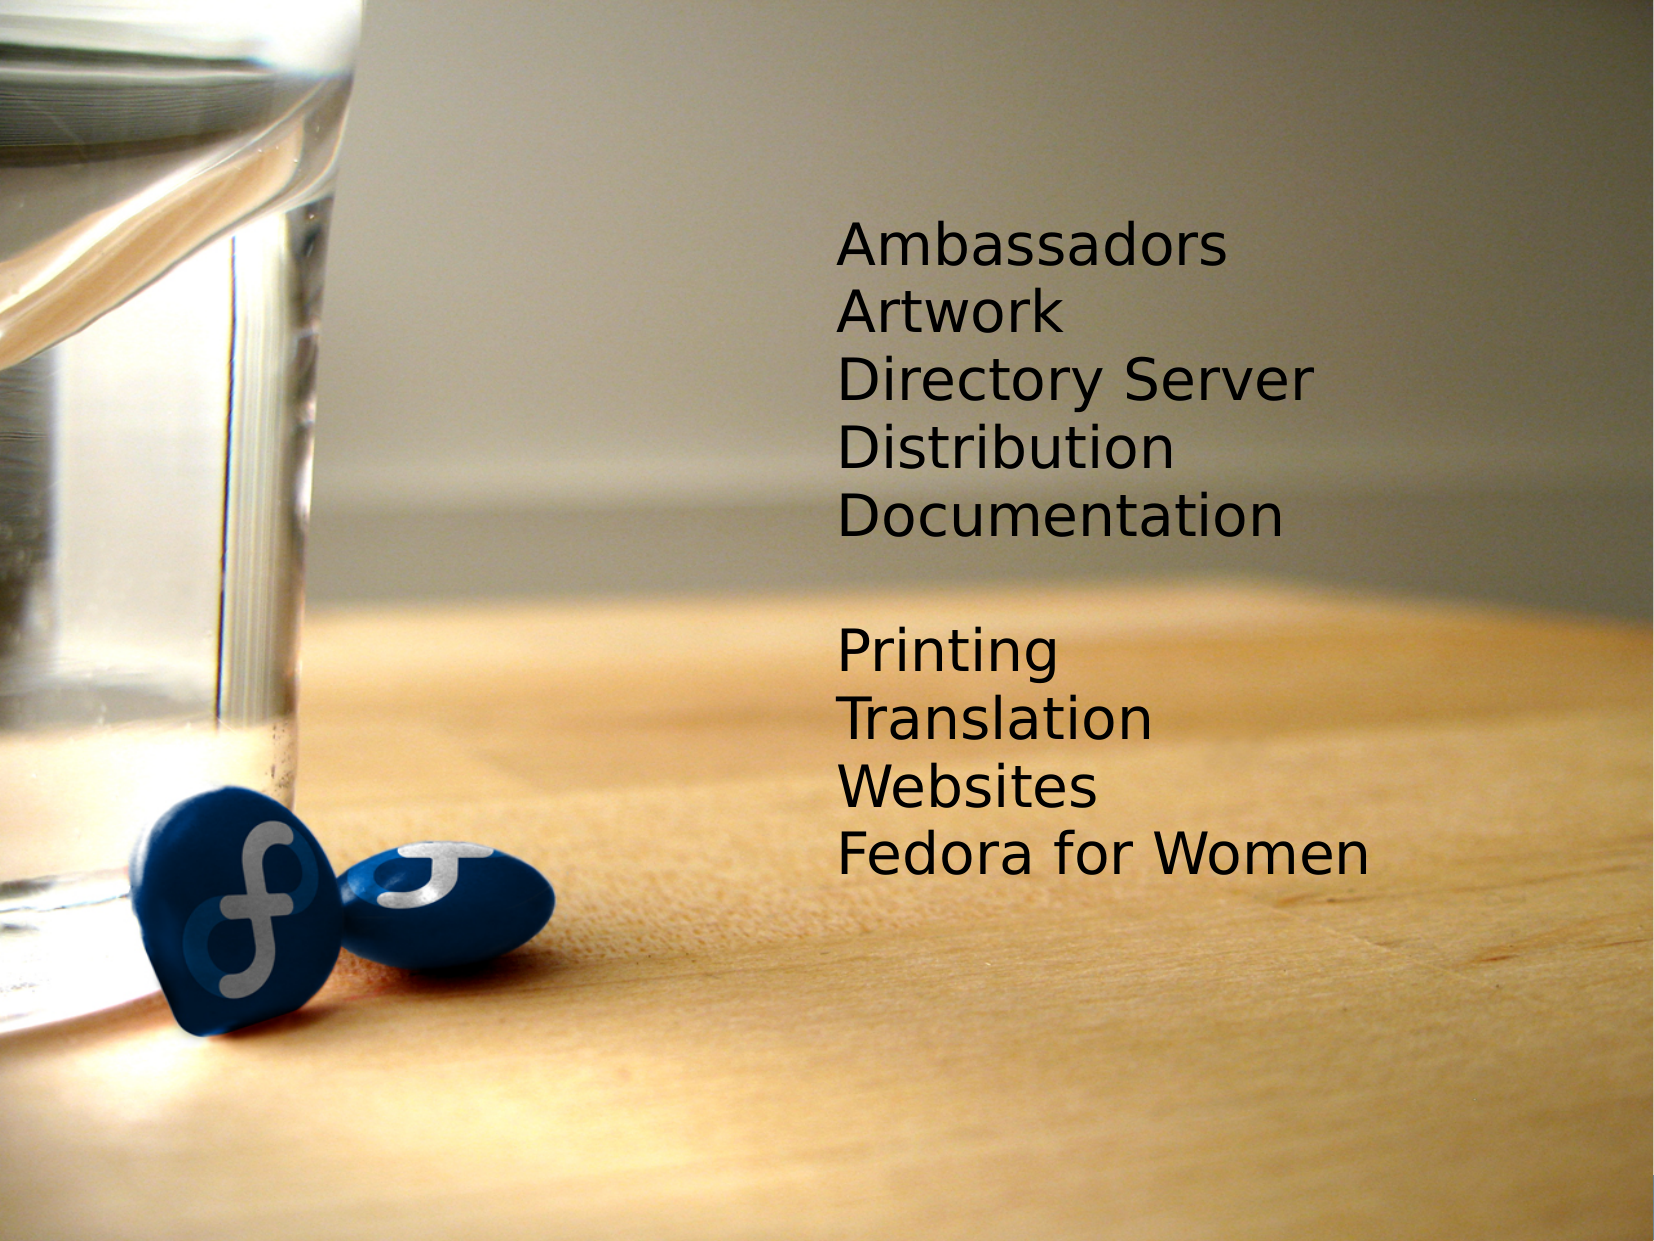

Ambassadors
Artwork
Directory Server
Distribution
Documentation
Printing
Translation
Websites
Fedora for Women